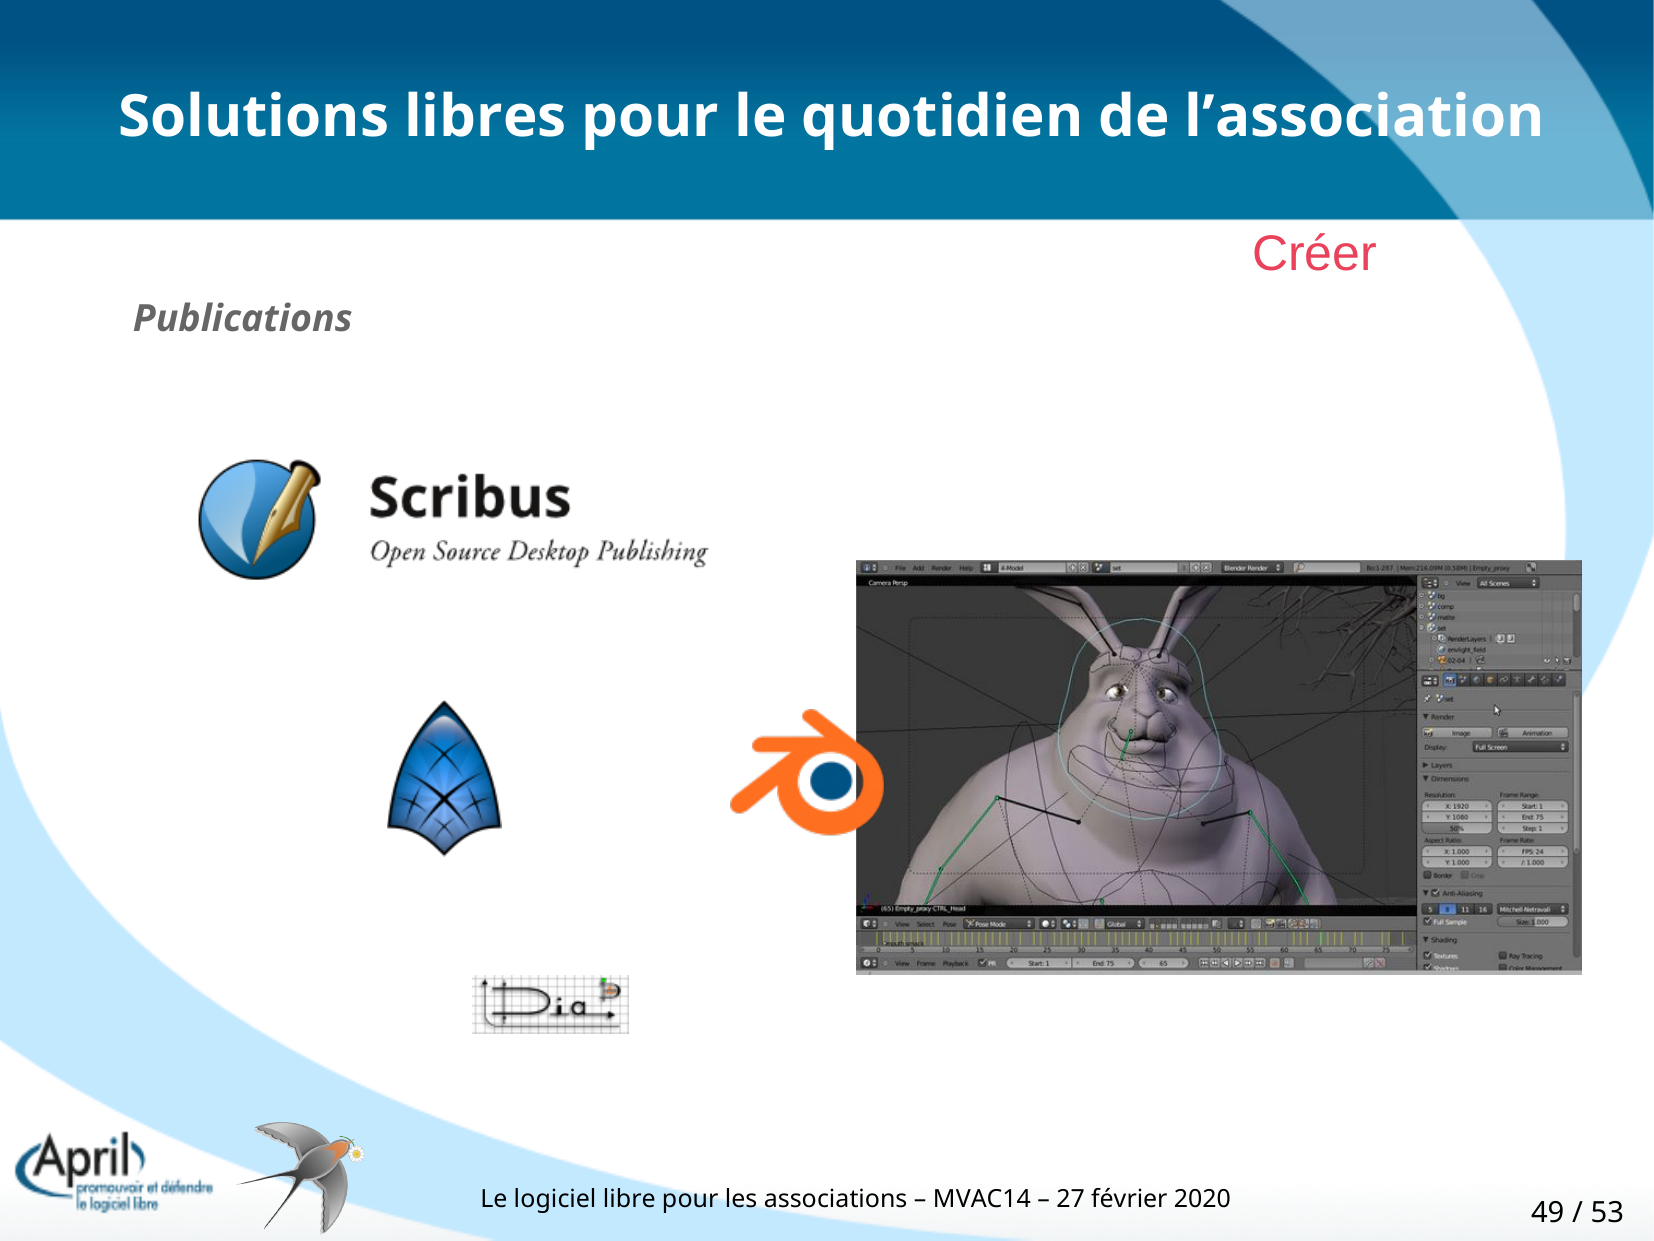

Solutions libres pour le quotidien de l’association
Créer
Publications
49
POSS 2018